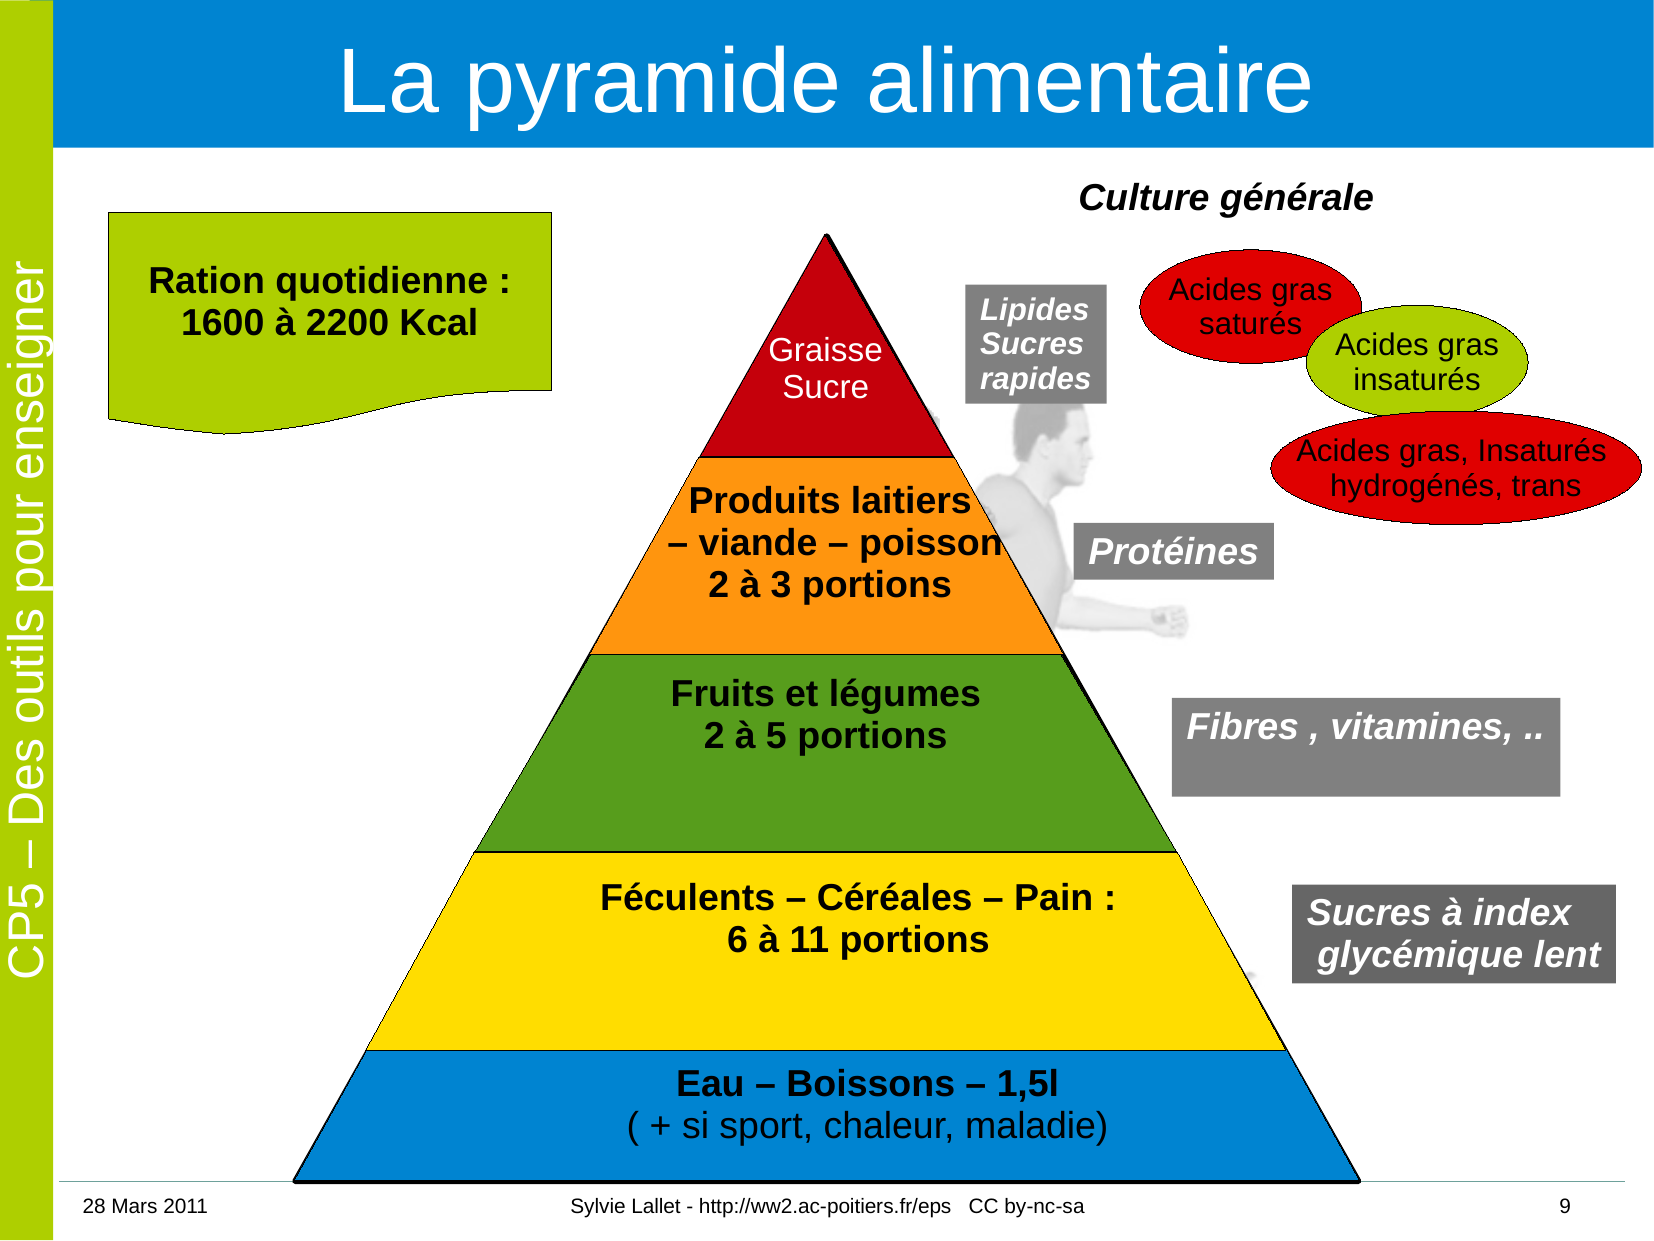

# La pyramide alimentaire
Culture générale
Ration quotidienne :
1600 à 2200 Kcal
Graisse
Sucre
Acides gras
saturés
Lipides
Sucres
rapides
Acides gras
insaturés
Acides gras, Insaturés
hydrogénés, trans
Produits laitiers
 – viande – poisson
2 à 3 portions
Protéines
Fruits et légumes
2 à 5 portions
Fibres , vitamines, ..
Féculents – Céréales – Pain :
6 à 11 portions
Sucres à index
 glycémique lent
Eau – Boissons – 1,5l
( + si sport, chaleur, maladie)
28 Mars 2011
Sylvie Lallet - http://ww2.ac-poitiers.fr/eps CC by-nc-sa
9